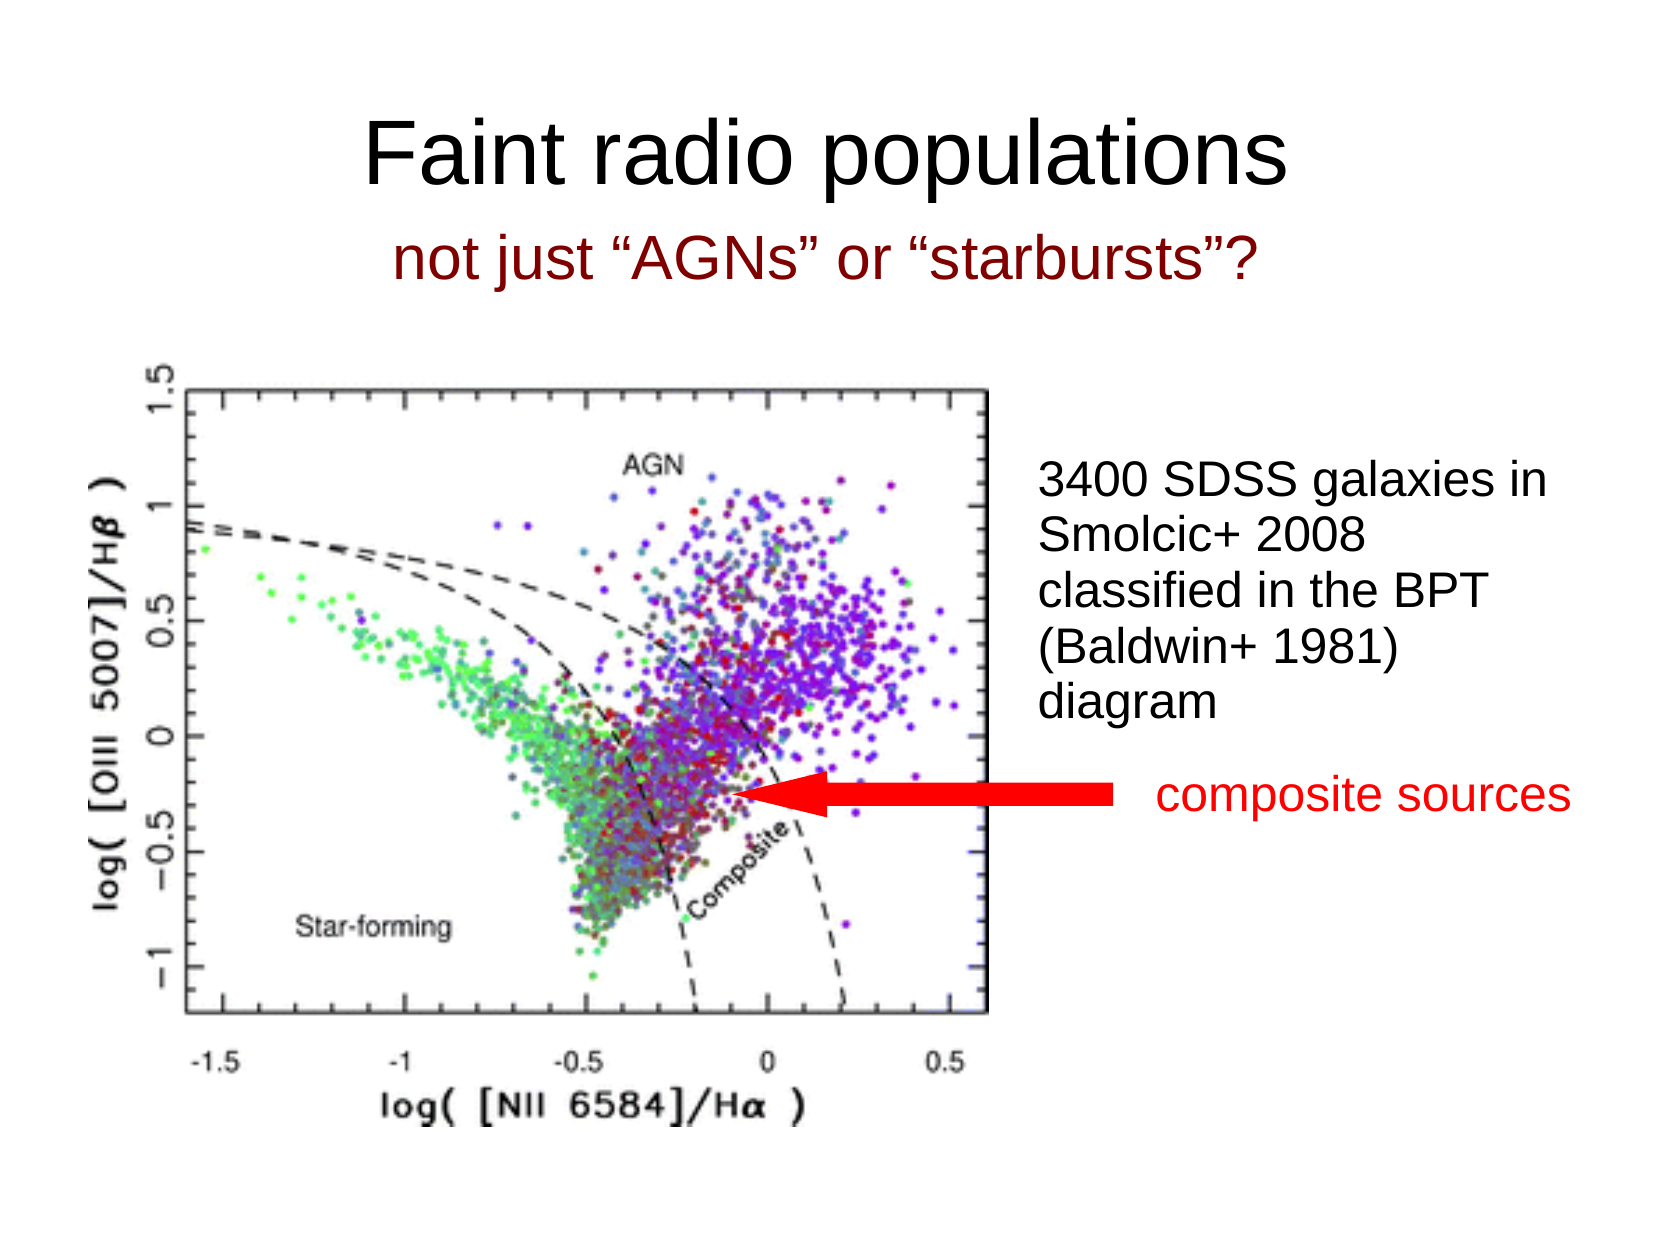

# Faint radio populations
not just “AGNs” or “starbursts”?
3400 SDSS galaxies in Smolcic+ 2008 classified in the BPT (Baldwin+ 1981) diagram
composite sources